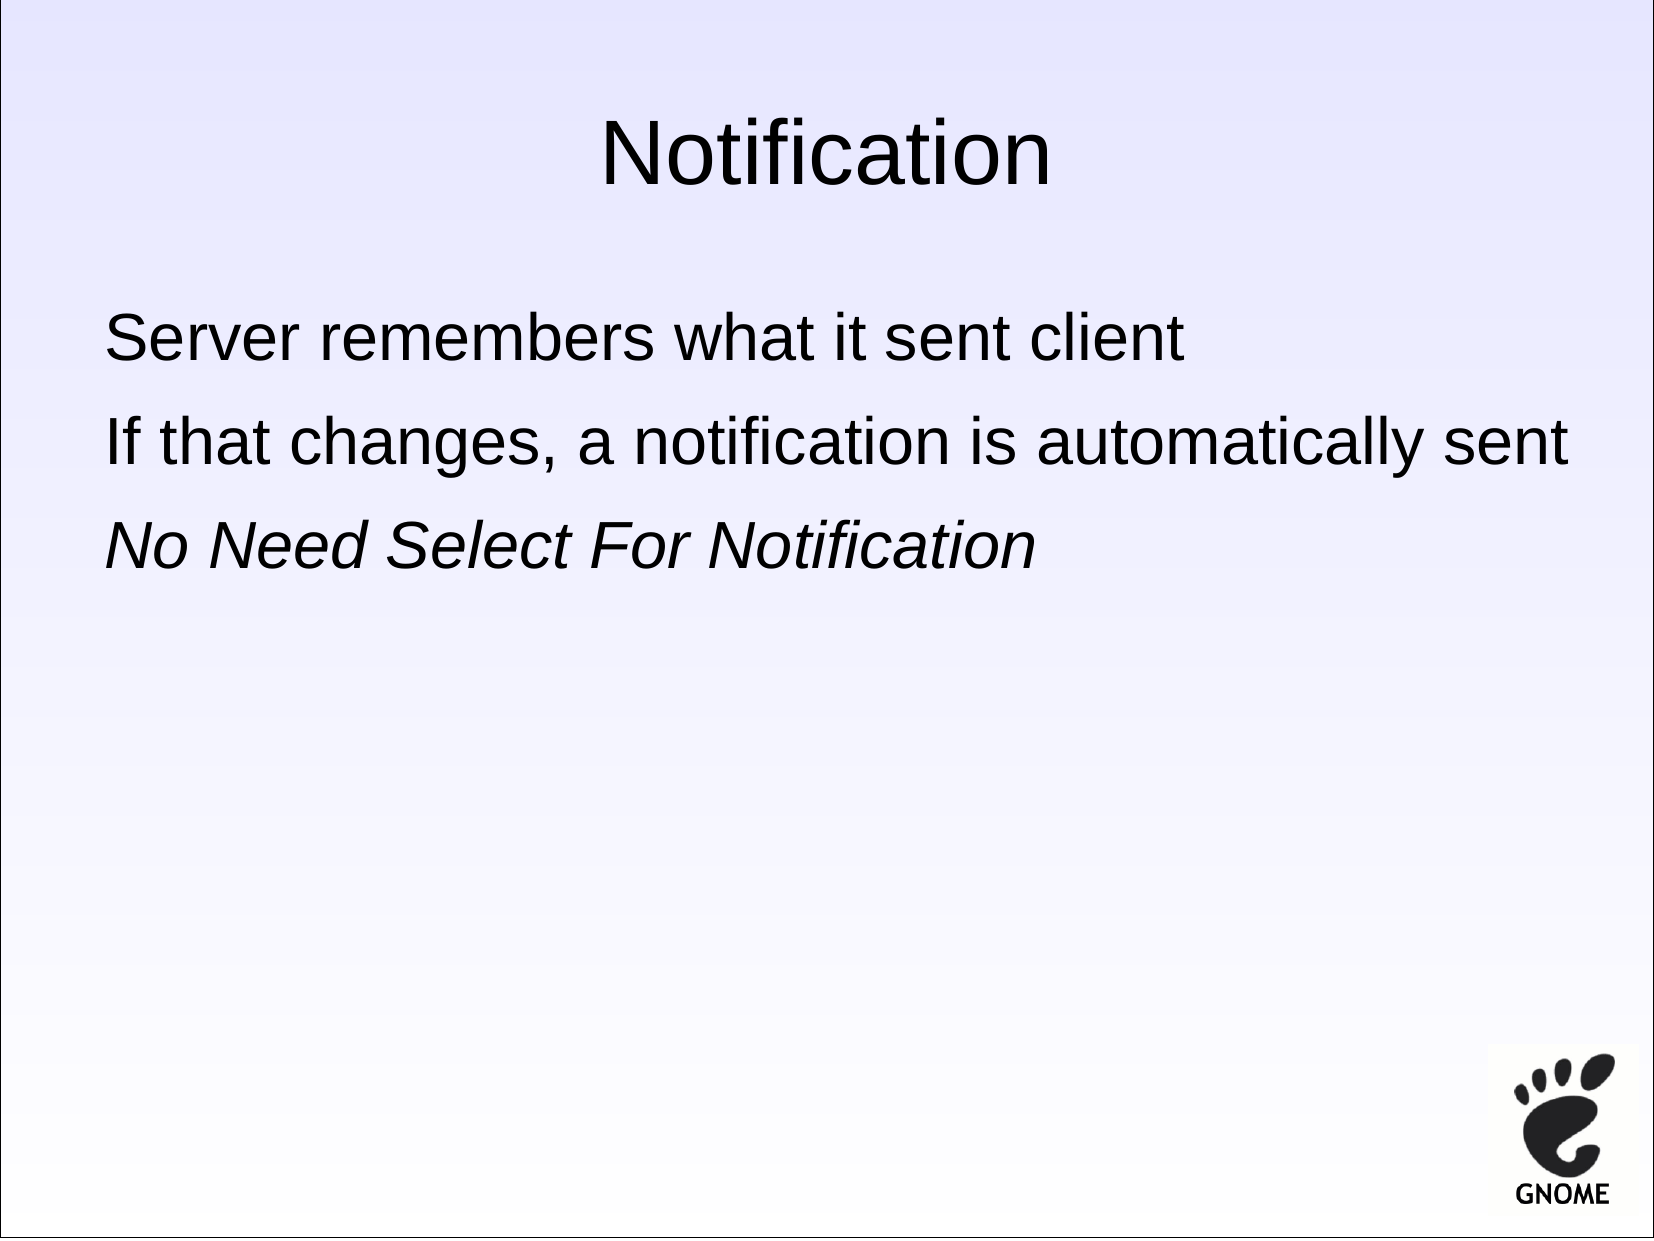

# Notification
Server remembers what it sent client
If that changes, a notification is automatically sent
No Need Select For Notification